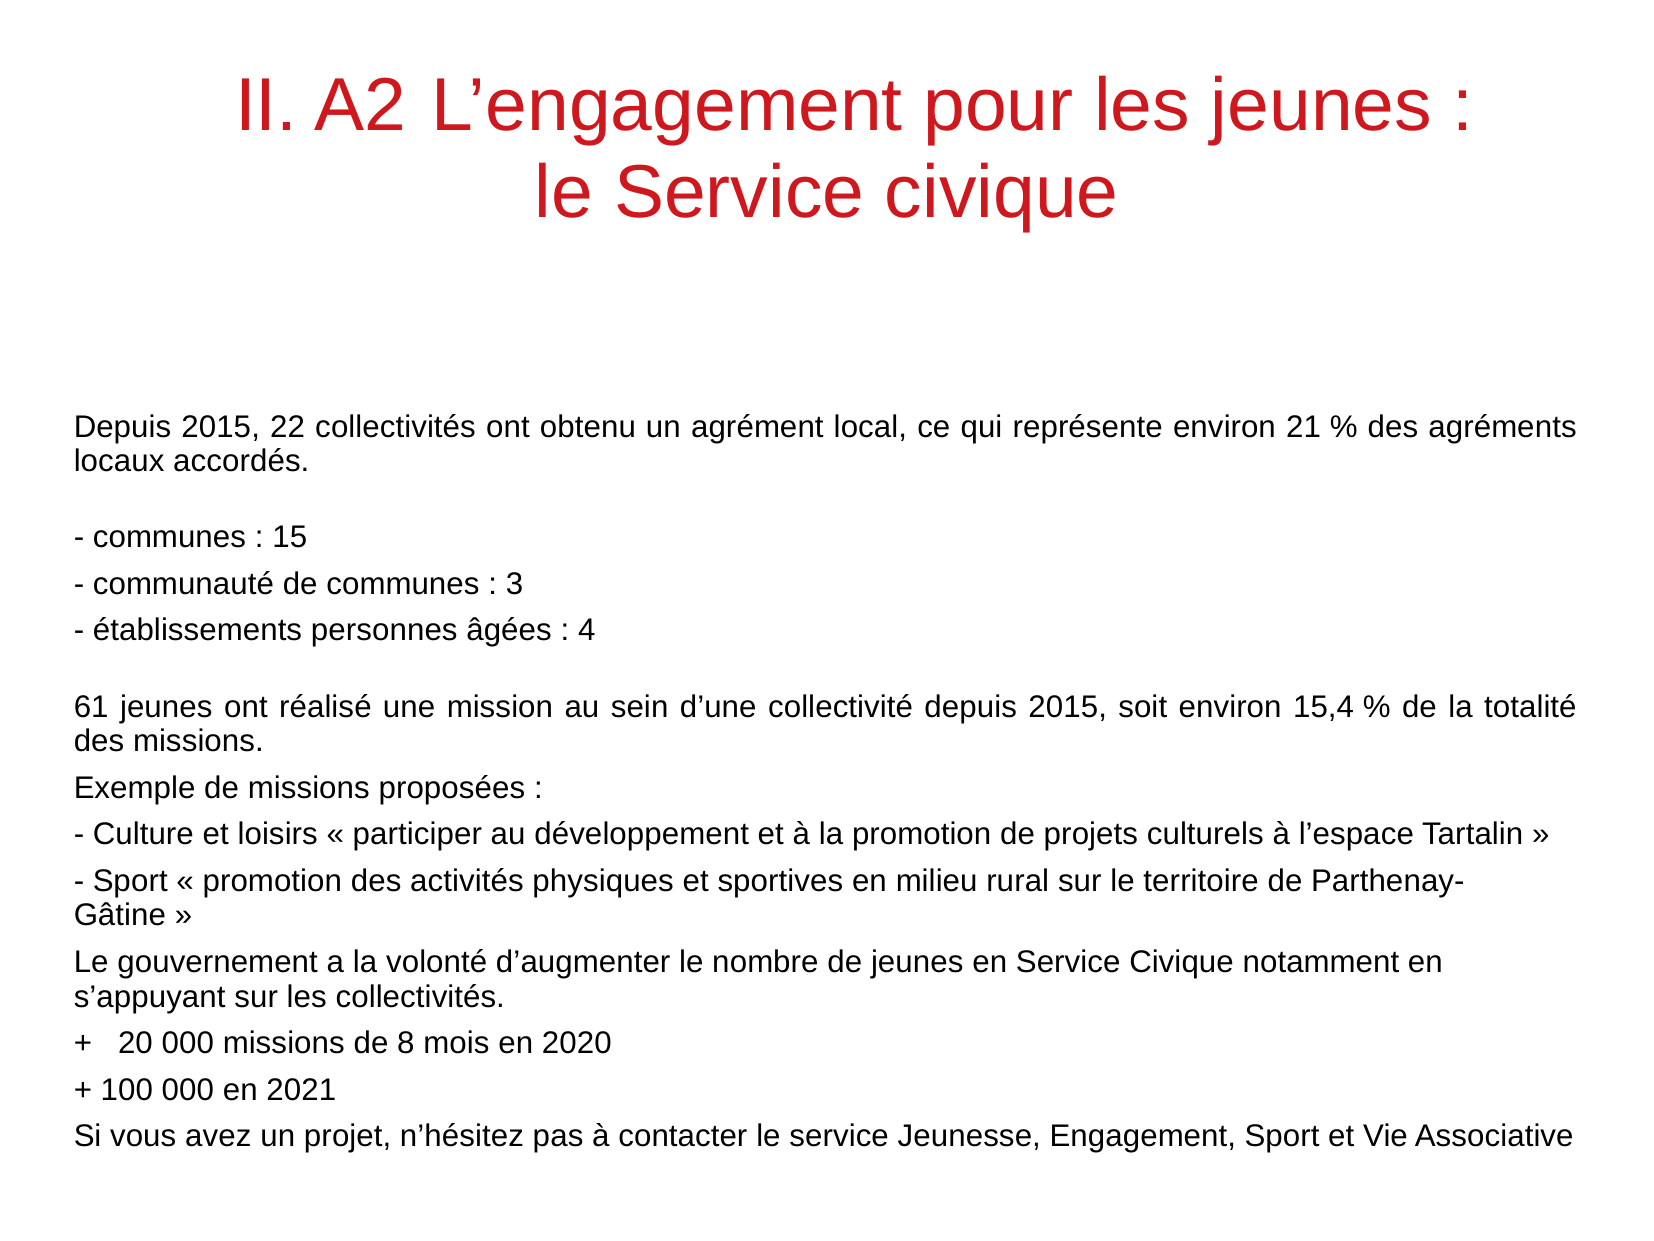

# II. A2 L’engagement pour les jeunes : le Service civique
Depuis 2015, 22 collectivités ont obtenu un agrément local, ce qui représente environ 21 % des agréments locaux accordés.
- communes : 15
- communauté de communes : 3
- établissements personnes âgées : 4
61 jeunes ont réalisé une mission au sein d’une collectivité depuis 2015, soit environ 15,4 % de la totalité des missions.
Exemple de missions proposées :
- Culture et loisirs « participer au développement et à la promotion de projets culturels à l’espace Tartalin »
- Sport « promotion des activités physiques et sportives en milieu rural sur le territoire de Parthenay-Gâtine »
Le gouvernement a la volonté d’augmenter le nombre de jeunes en Service Civique notamment en s’appuyant sur les collectivités.
+ 20 000 missions de 8 mois en 2020
+ 100 000 en 2021
Si vous avez un projet, n’hésitez pas à contacter le service Jeunesse, Engagement, Sport et Vie Associative